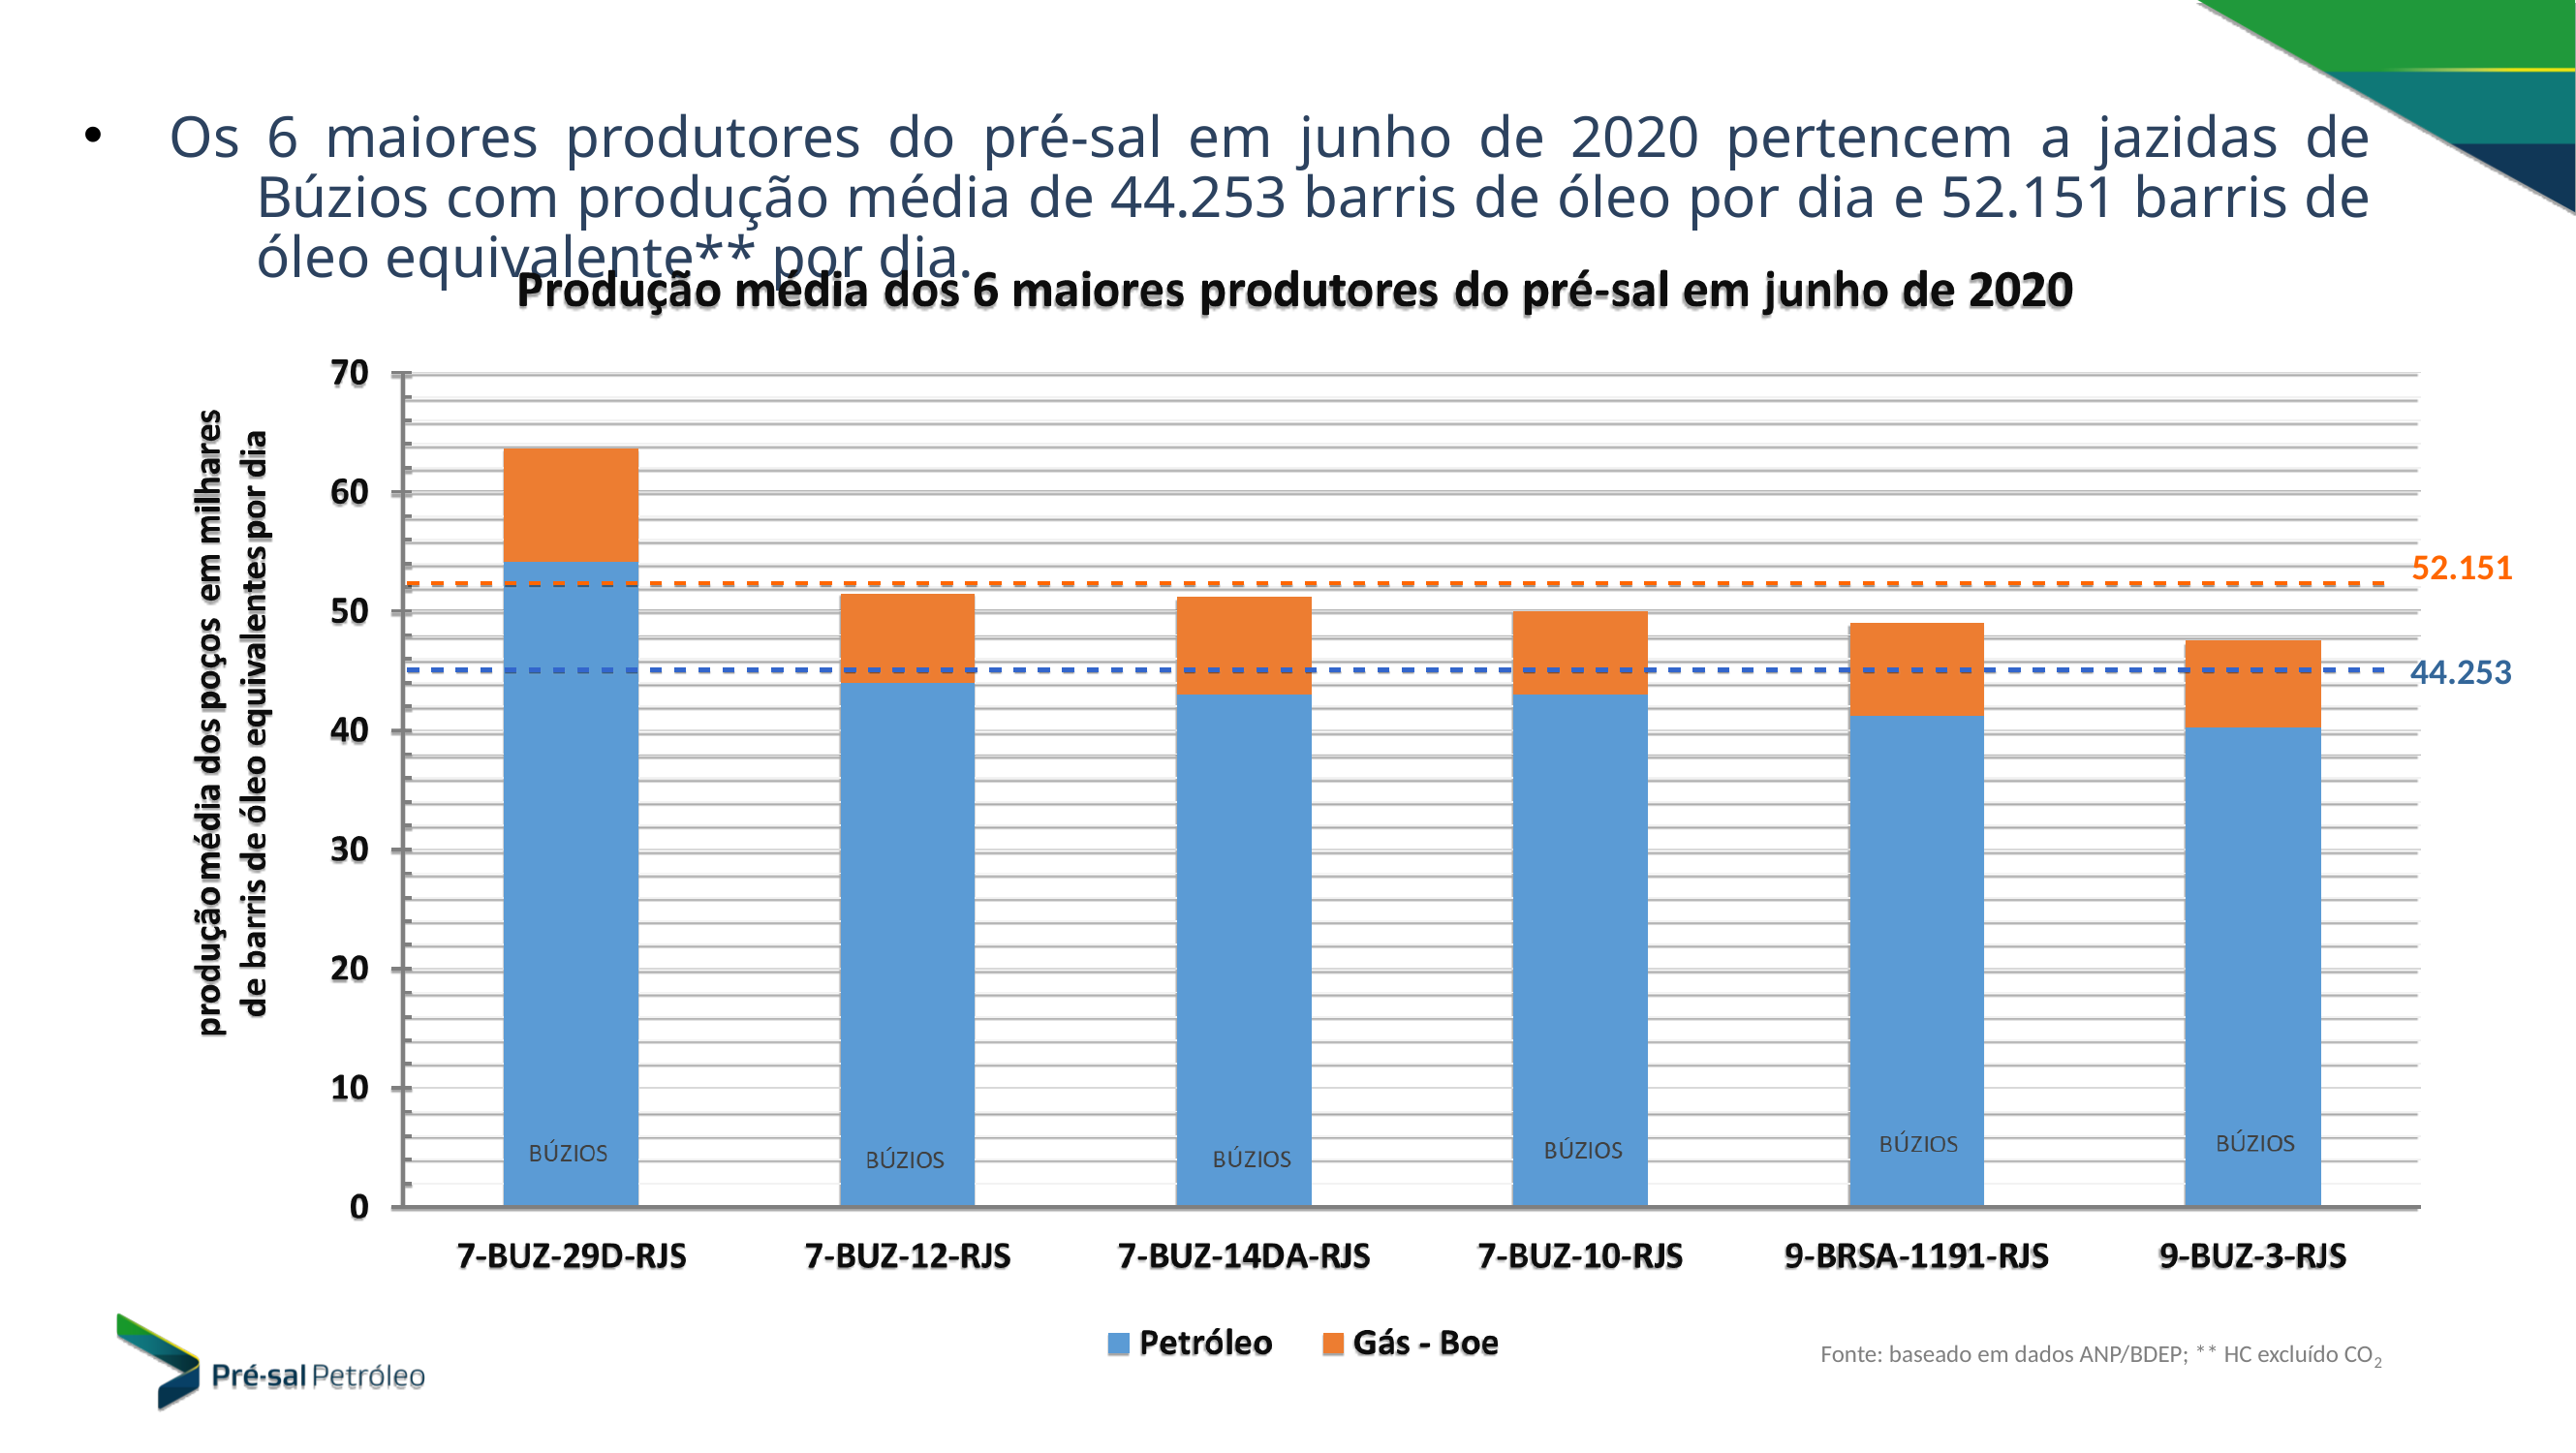

Os 6 maiores produtores do pré-sal em junho de 2020 pertencem a jazidas de Búzios com produção média de 44.253 barris de óleo por dia e 52.151 barris de óleo equivalente** por dia.
52.151
44.253
Fonte: baseado em dados ANP/BDEP; ** HC excluído CO2